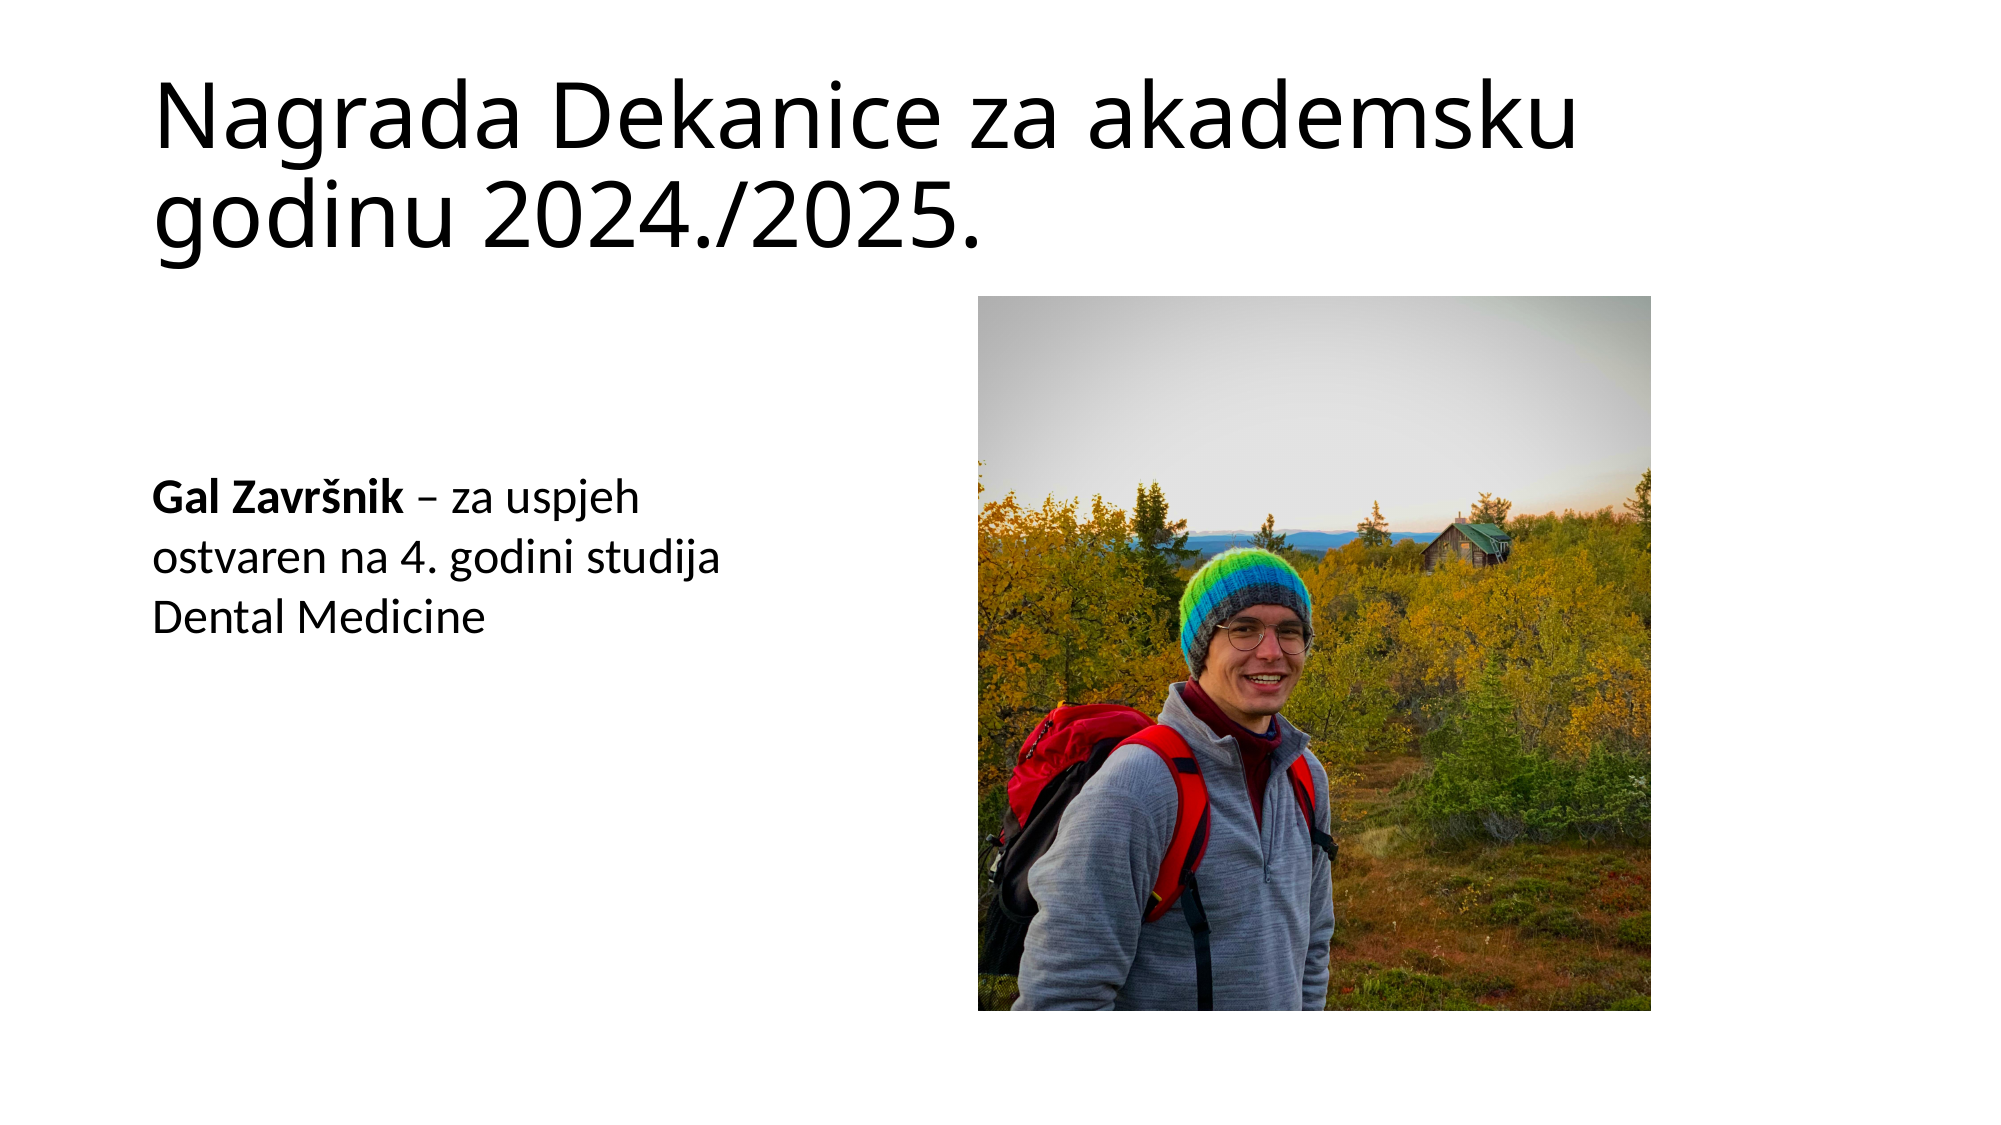

# Nagrada Dekanice za akademsku godinu 2024./2025.
Gal Završnik – za uspjeh ostvaren na 4. godini studija Dental Medicine